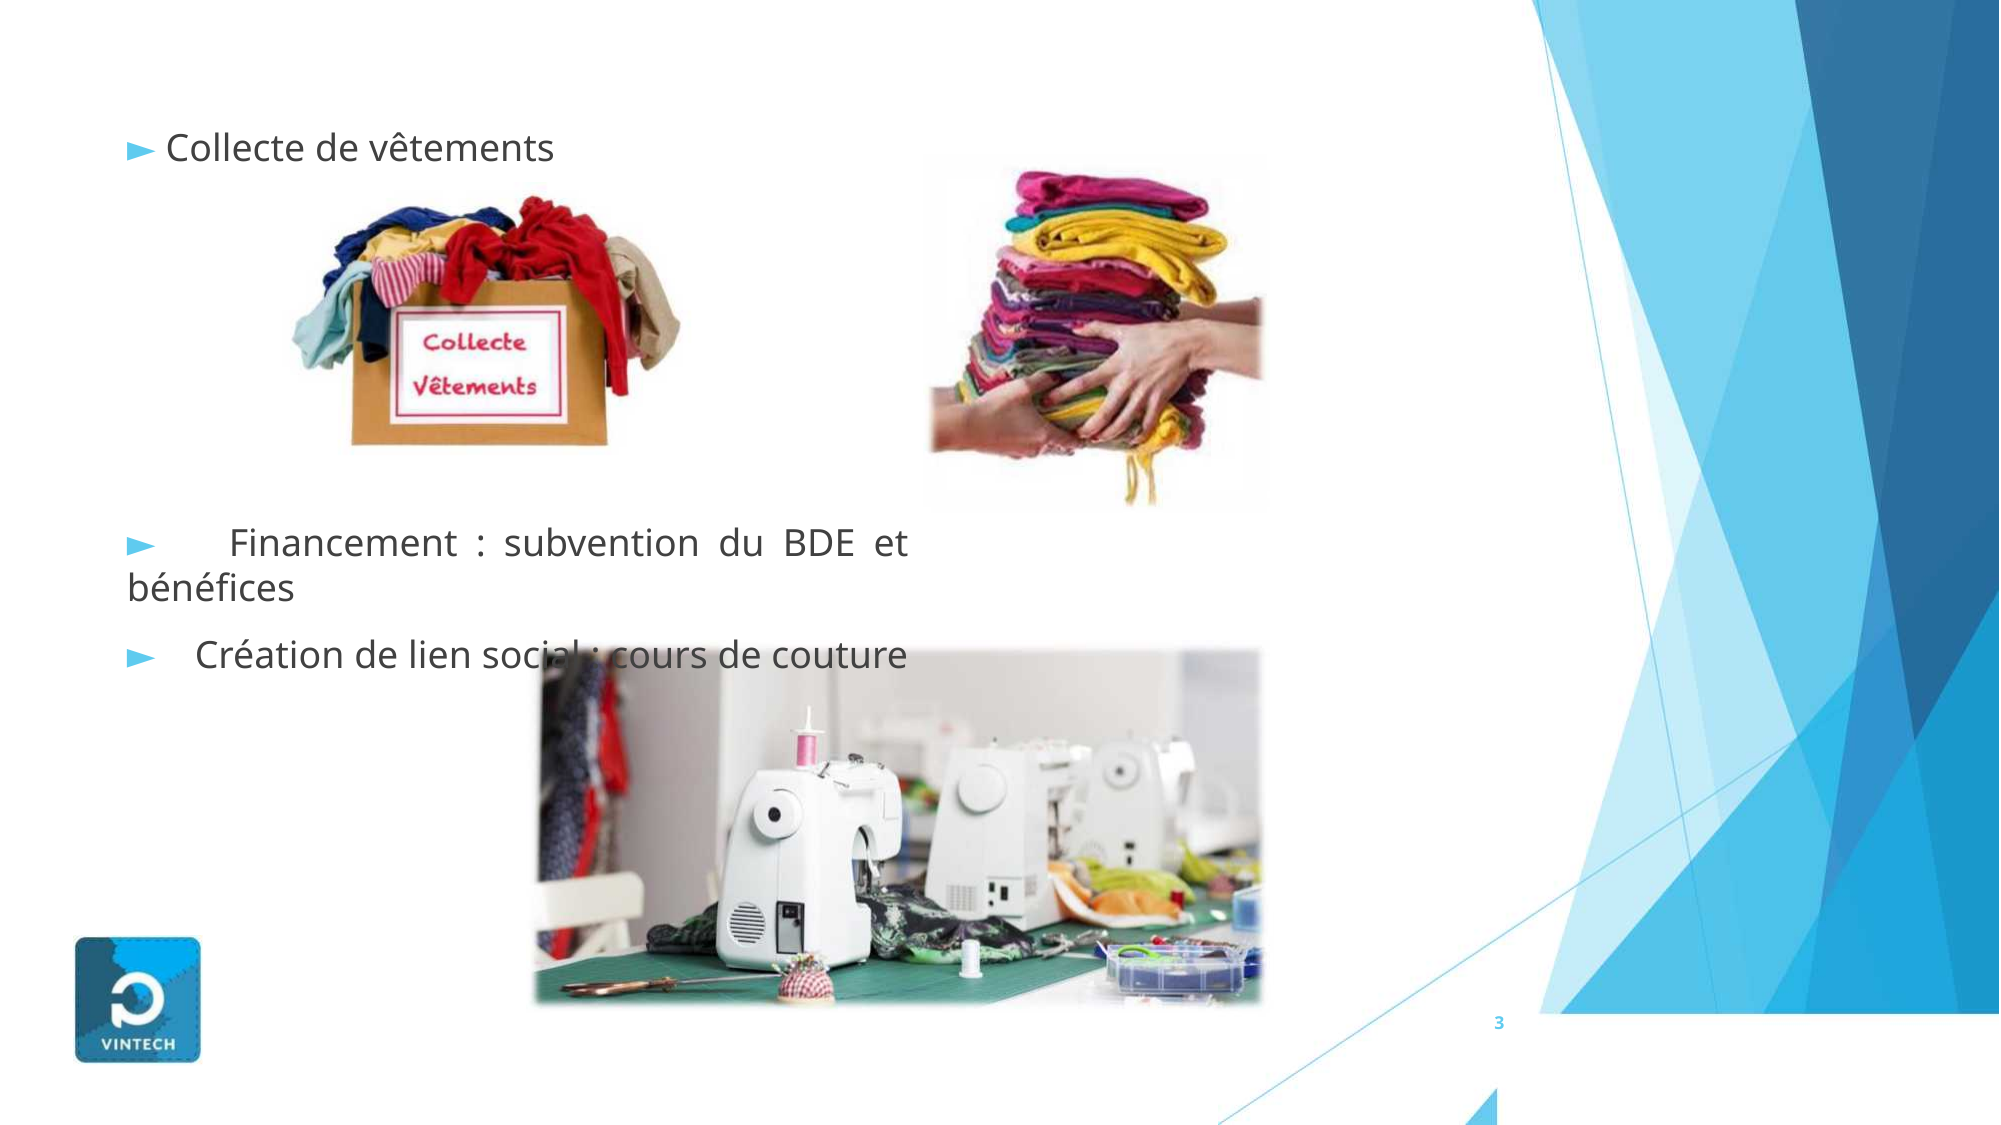

► Collecte de vêtements
► Financement : subvention du BDE et bénéfices
► Création de lien social : cours de couture
3